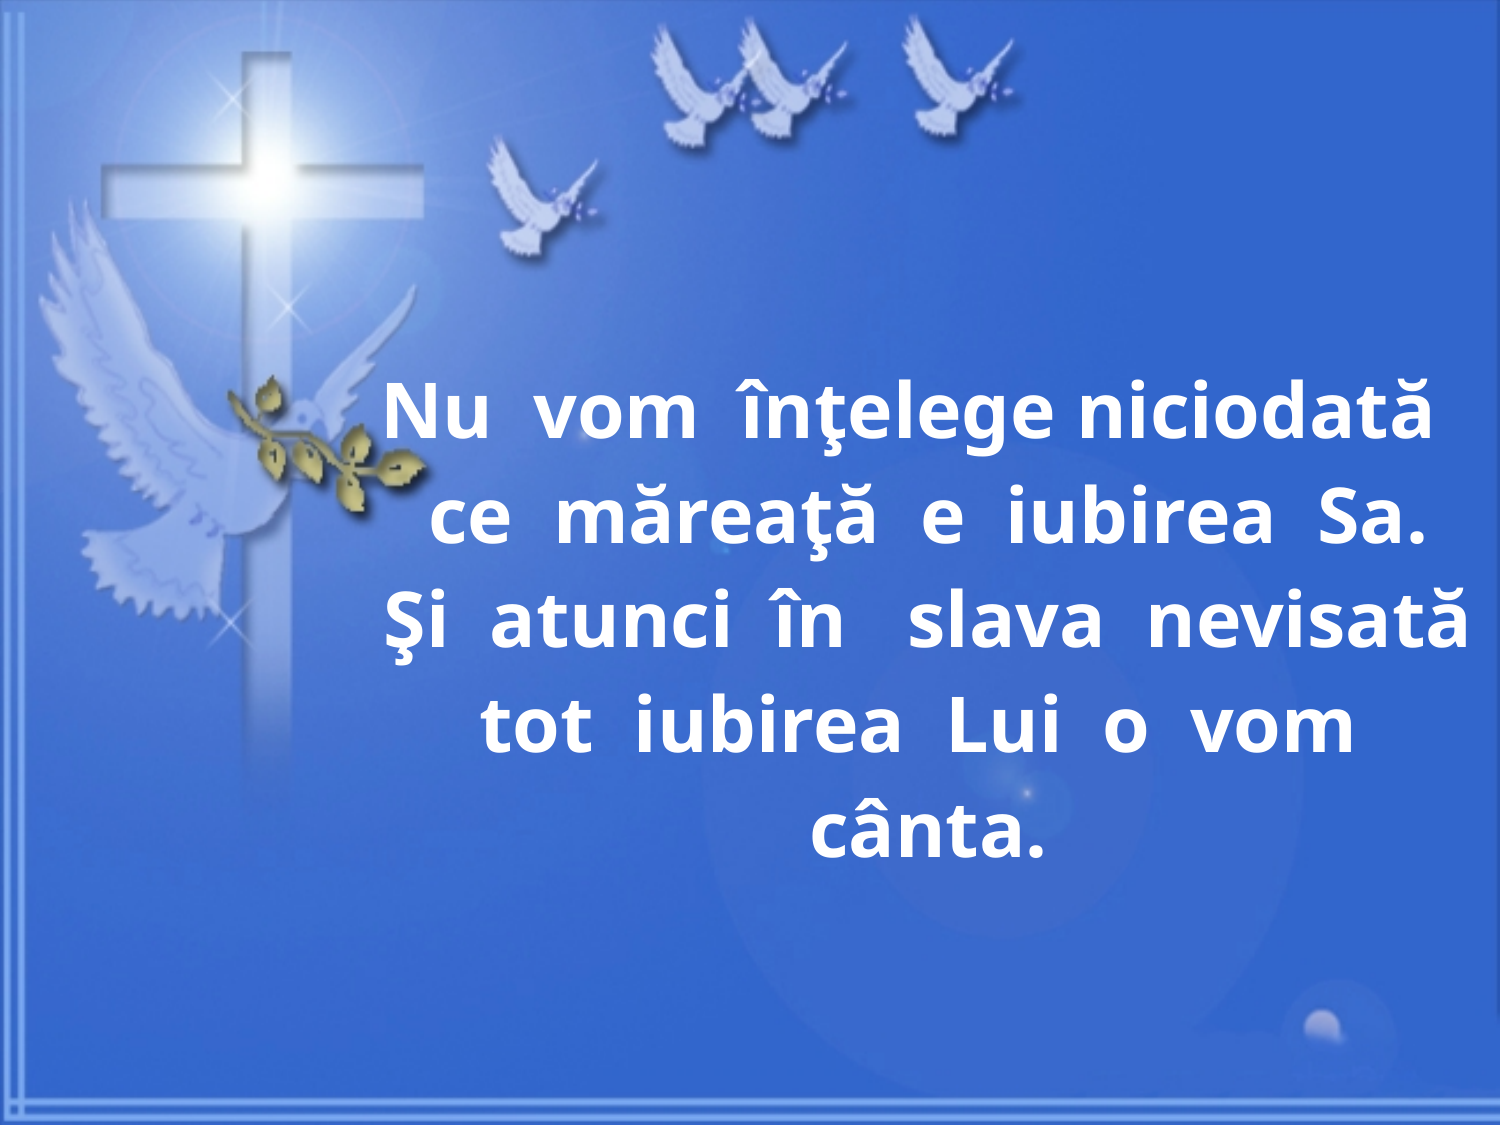

Nu vom înţelege niciodată
ce măreaţă e iubirea Sa.
Şi atunci în slava nevisată
tot iubirea Lui o vom cânta.